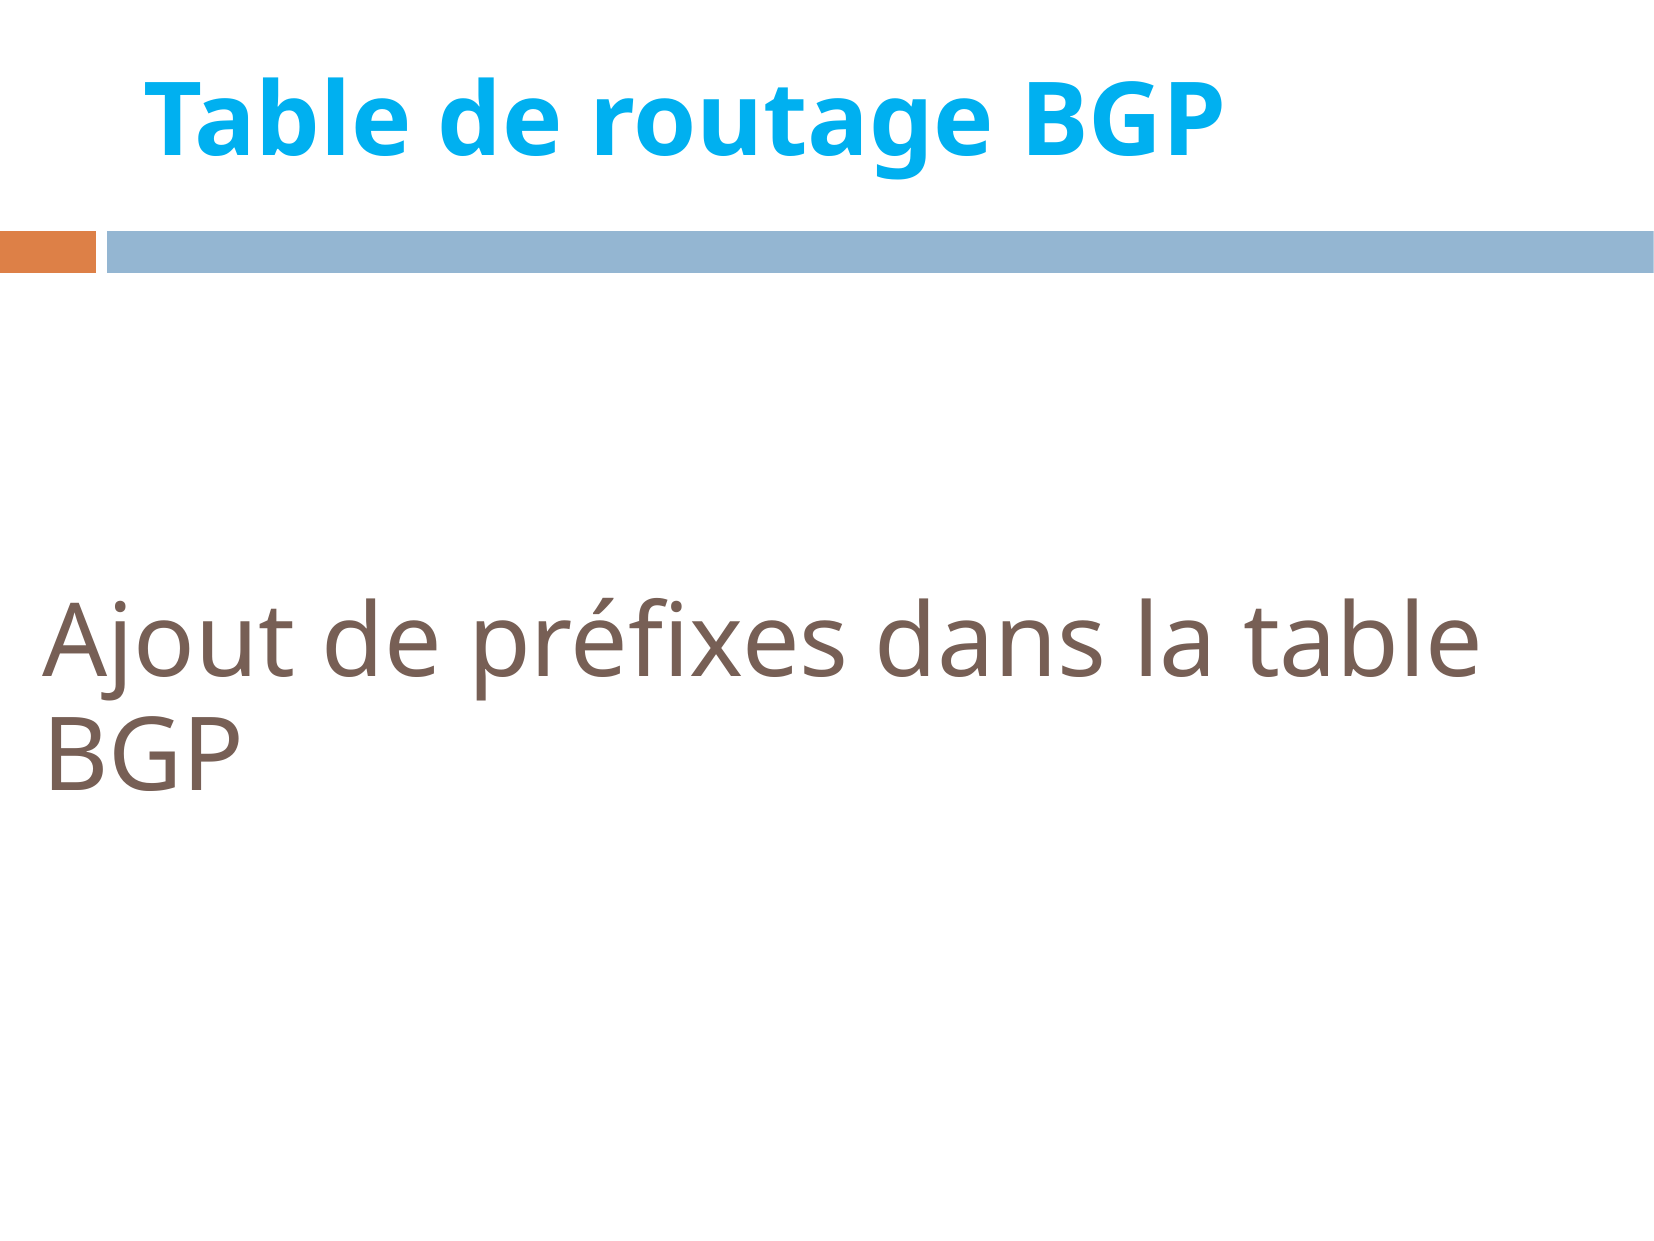

Table de routage BGP
# Ajout de préfixes dans la table BGP